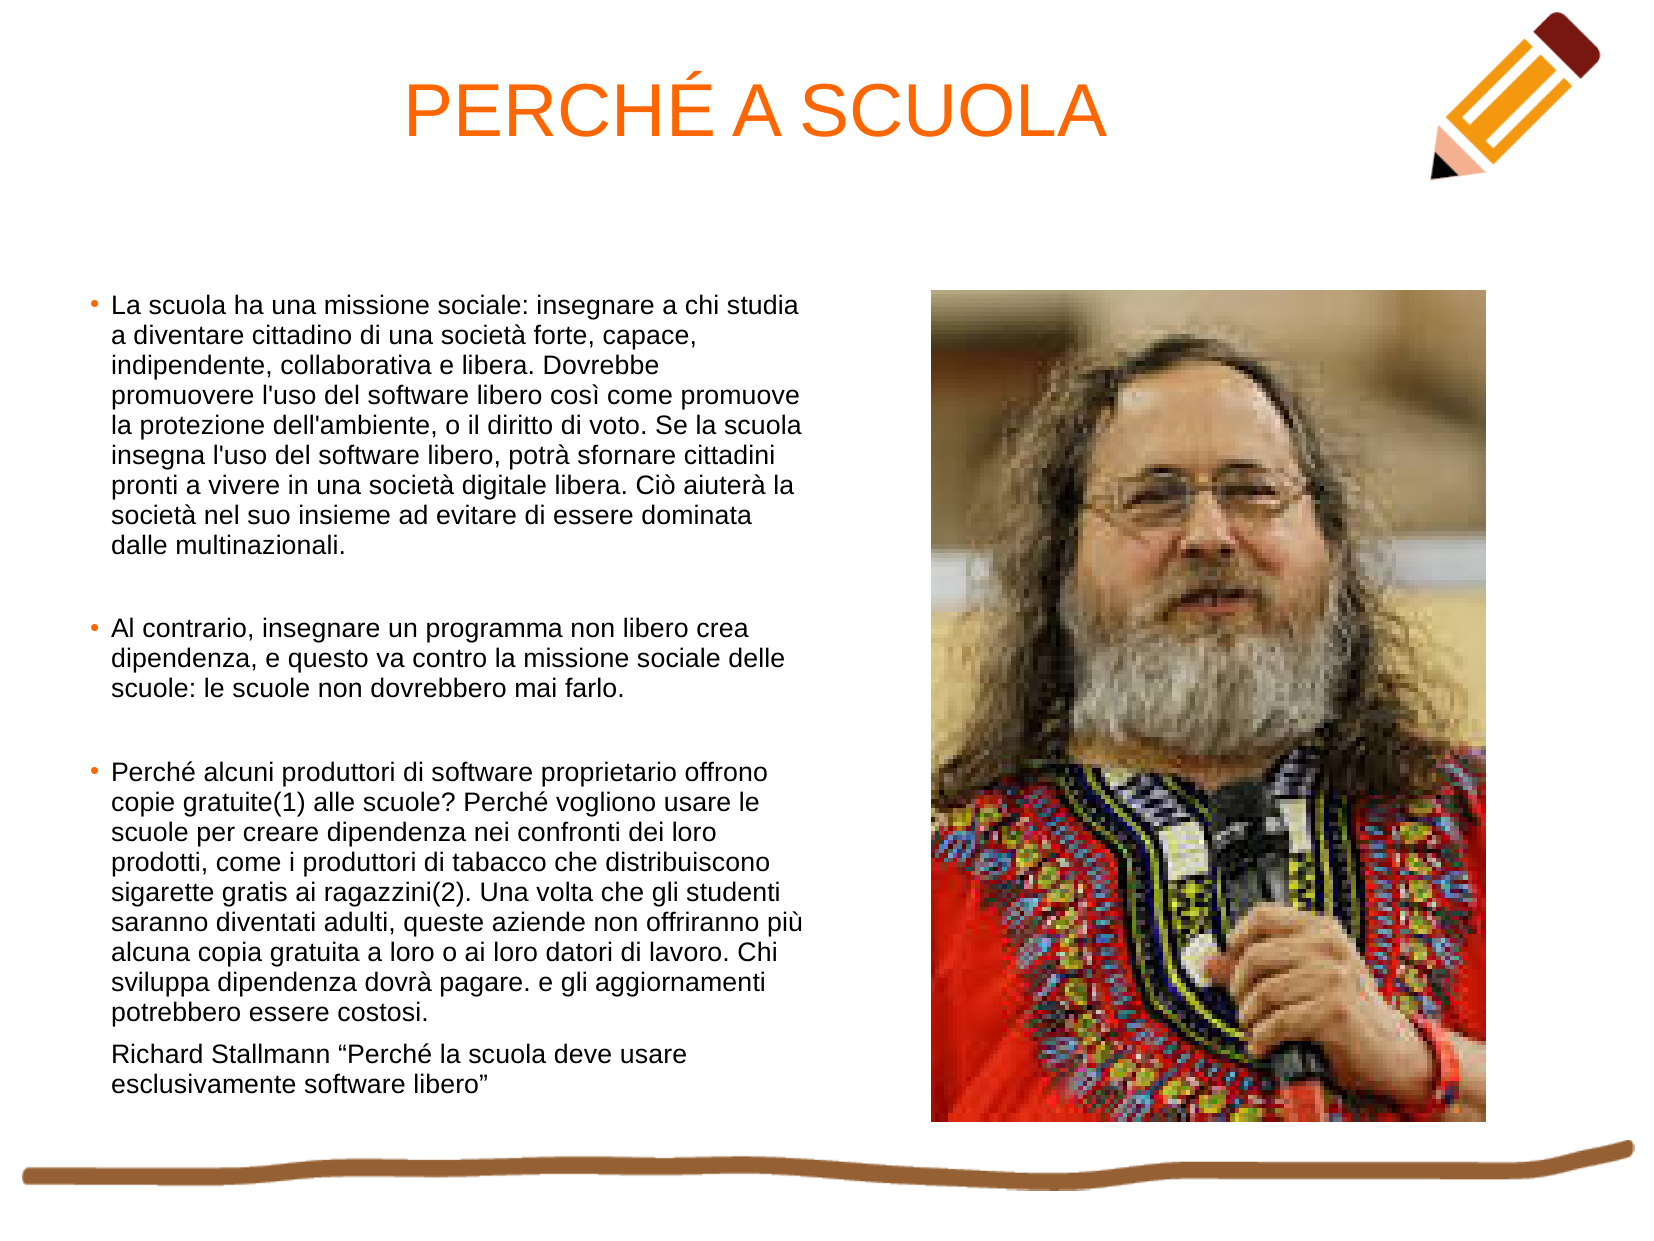

# PERCHÉ A SCUOLA
La scuola ha una missione sociale: insegnare a chi studia a diventare cittadino di una società forte, capace, indipendente, collaborativa e libera. Dovrebbe promuovere l'uso del software libero così come promuove la protezione dell'ambiente, o il diritto di voto. Se la scuola insegna l'uso del software libero, potrà sfornare cittadini pronti a vivere in una società digitale libera. Ciò aiuterà la società nel suo insieme ad evitare di essere dominata dalle multinazionali.
Al contrario, insegnare un programma non libero crea dipendenza, e questo va contro la missione sociale delle scuole: le scuole non dovrebbero mai farlo.
Perché alcuni produttori di software proprietario offrono copie gratuite(1) alle scuole? Perché vogliono usare le scuole per creare dipendenza nei confronti dei loro prodotti, come i produttori di tabacco che distribuiscono sigarette gratis ai ragazzini(2). Una volta che gli studenti saranno diventati adulti, queste aziende non offriranno più alcuna copia gratuita a loro o ai loro datori di lavoro. Chi sviluppa dipendenza dovrà pagare. e gli aggiornamenti potrebbero essere costosi.
Richard Stallmann “Perché la scuola deve usare esclusivamente software libero”